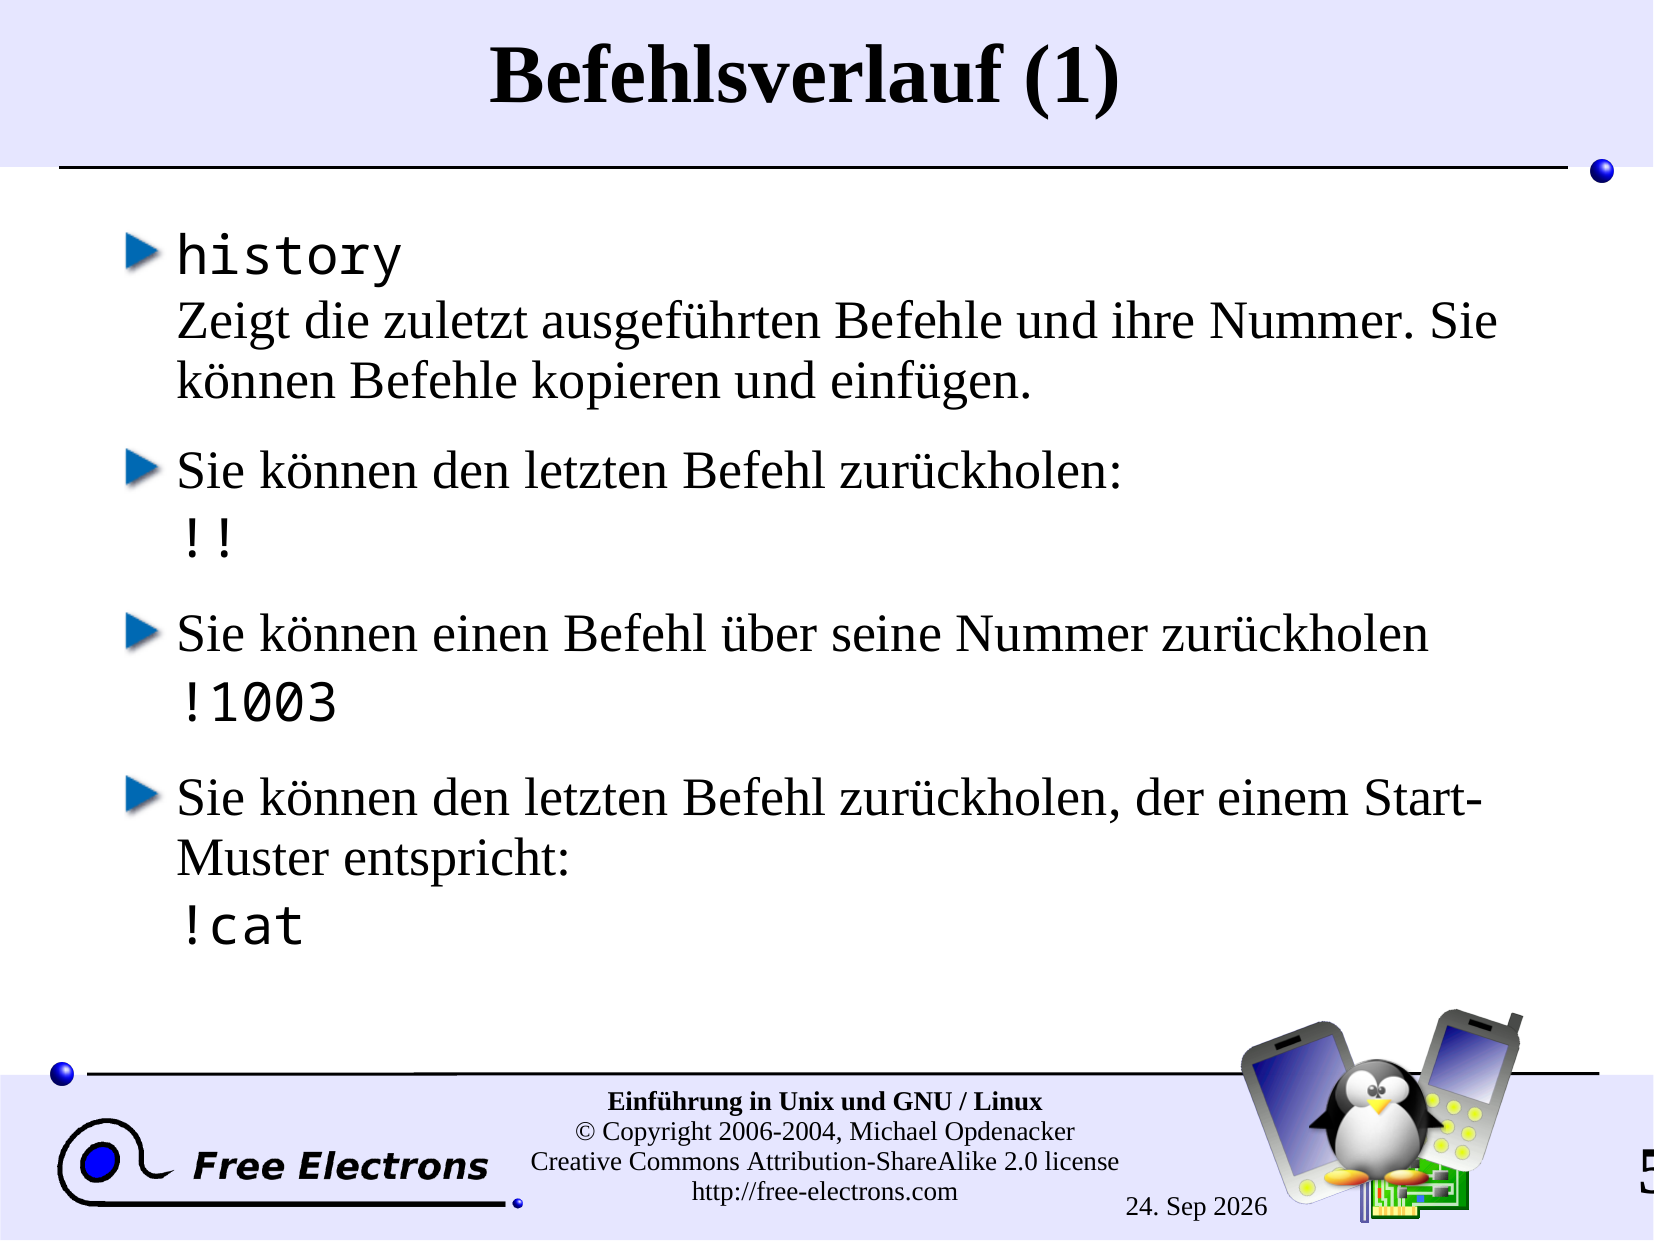

# Befehlsverlauf (1)
history
Zeigt die zuletzt ausgeführten Befehle und ihre Nummer. Sie können Befehle kopieren und einfügen.
Sie können den letzten Befehl zurückholen:
!!
Sie können einen Befehl über seine Nummer zurückholen
!1003
Sie können den letzten Befehl zurückholen, der einem Start-Muster entspricht:
!cat